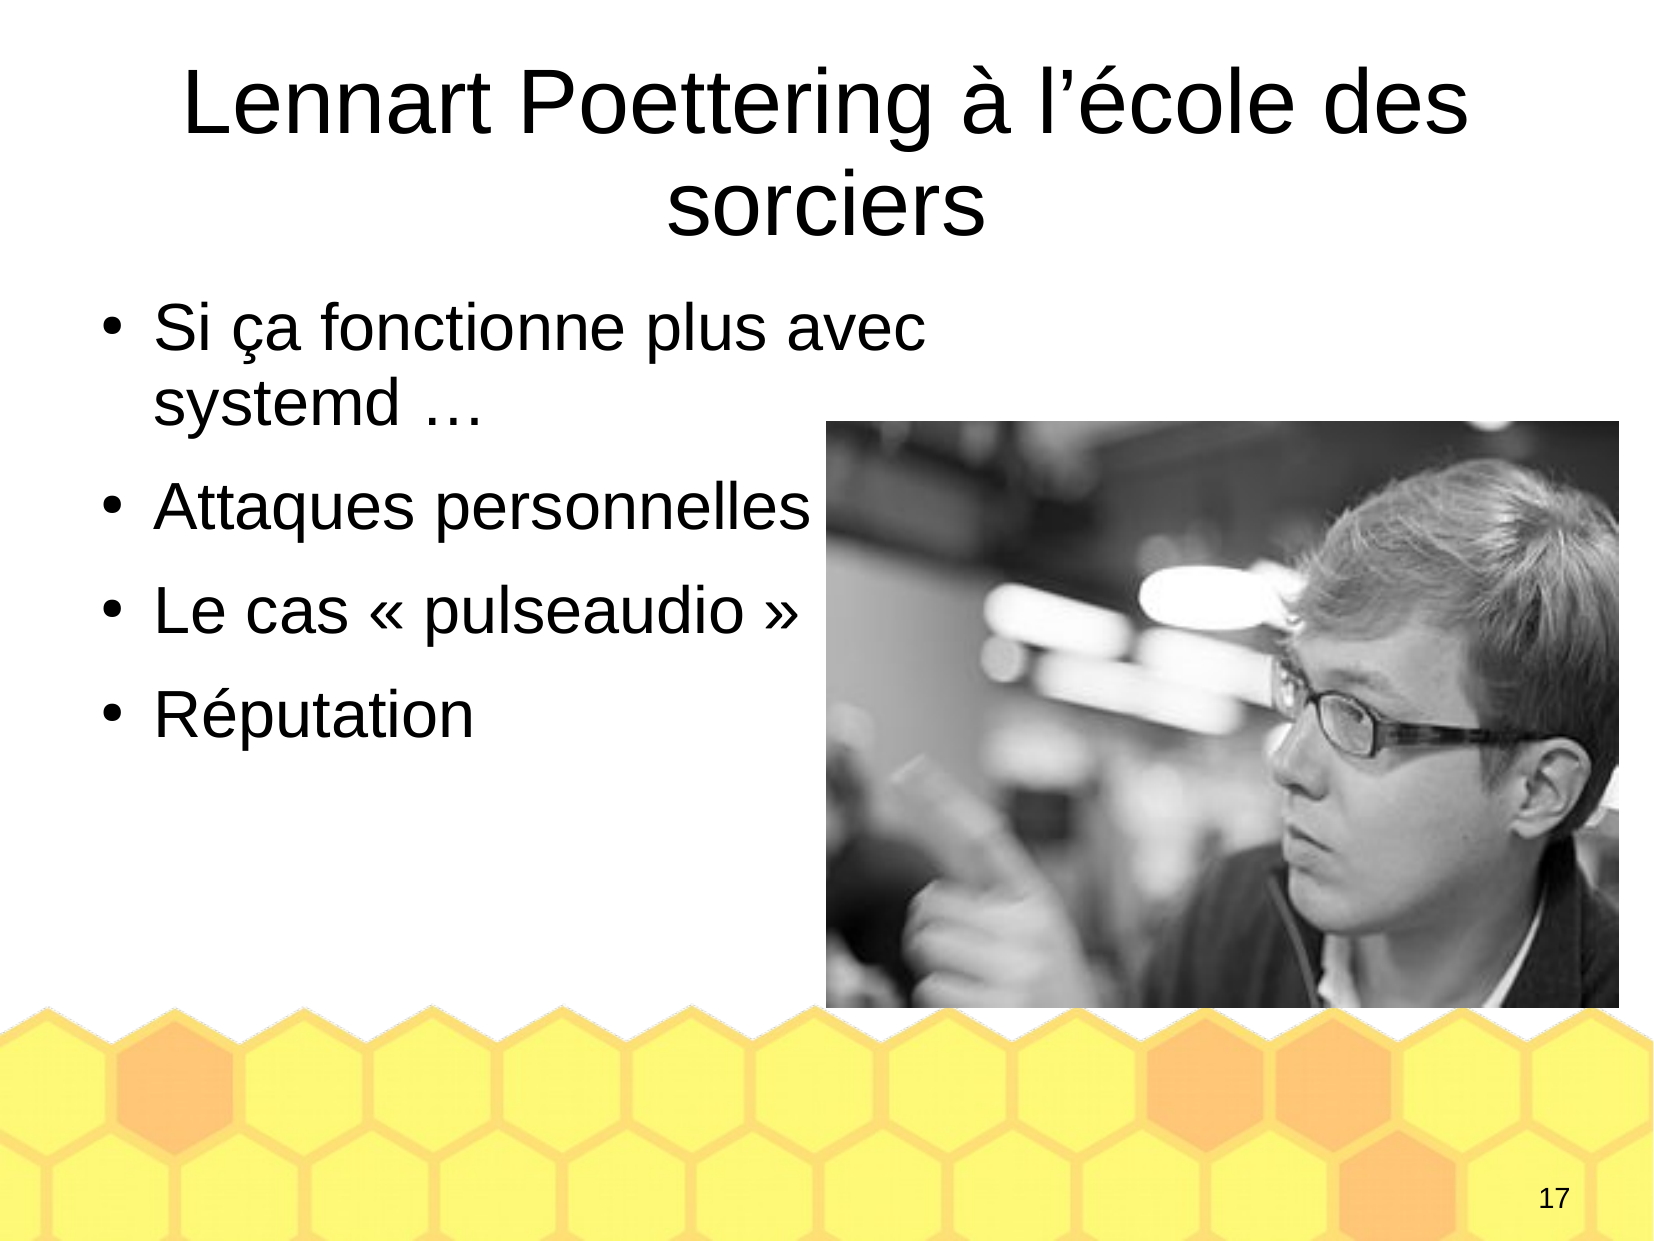

# Lennart Poettering à l’école des sorciers
Si ça fonctionne plus avec systemd …
Attaques personnelles
Le cas « pulseaudio »
Réputation
17